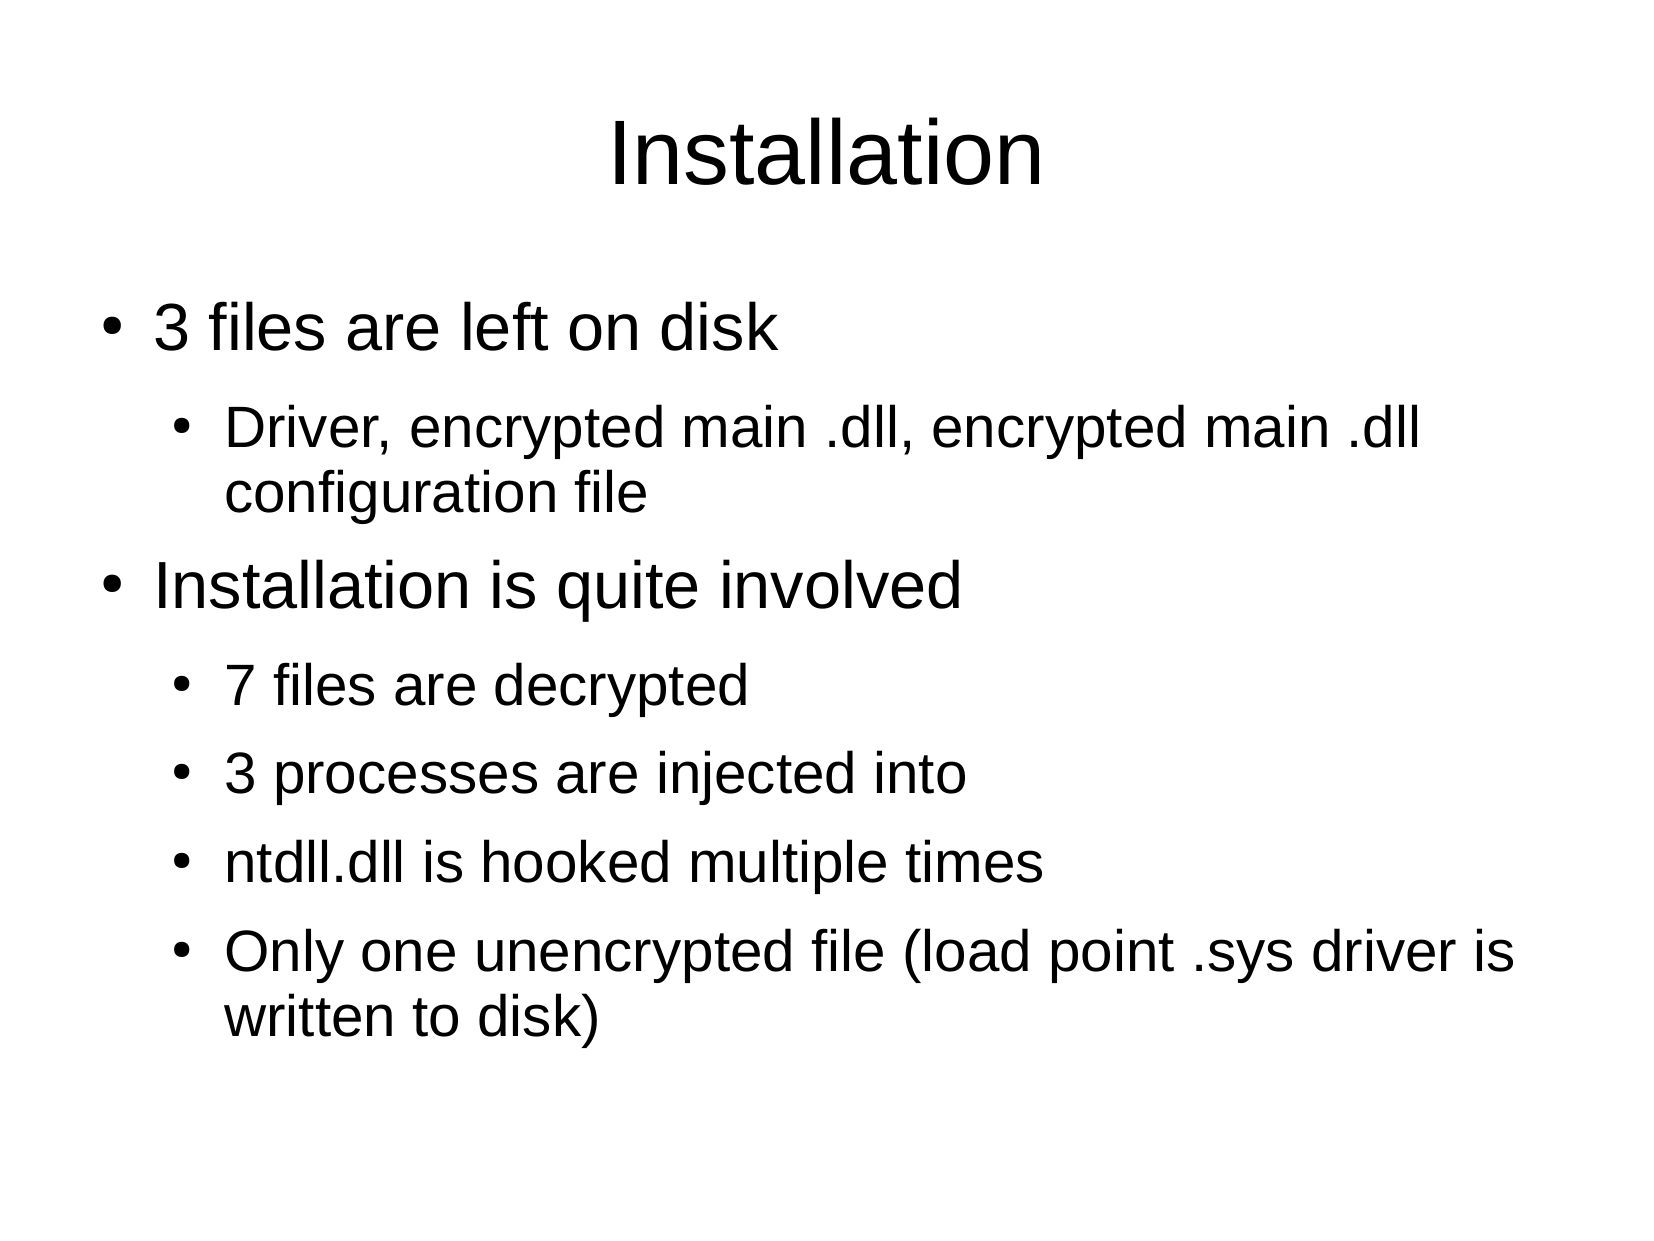

# Installation
3 files are left on disk
Driver, encrypted main .dll, encrypted main .dll configuration file
Installation is quite involved
7 files are decrypted
3 processes are injected into
ntdll.dll is hooked multiple times
Only one unencrypted file (load point .sys driver is written to disk)